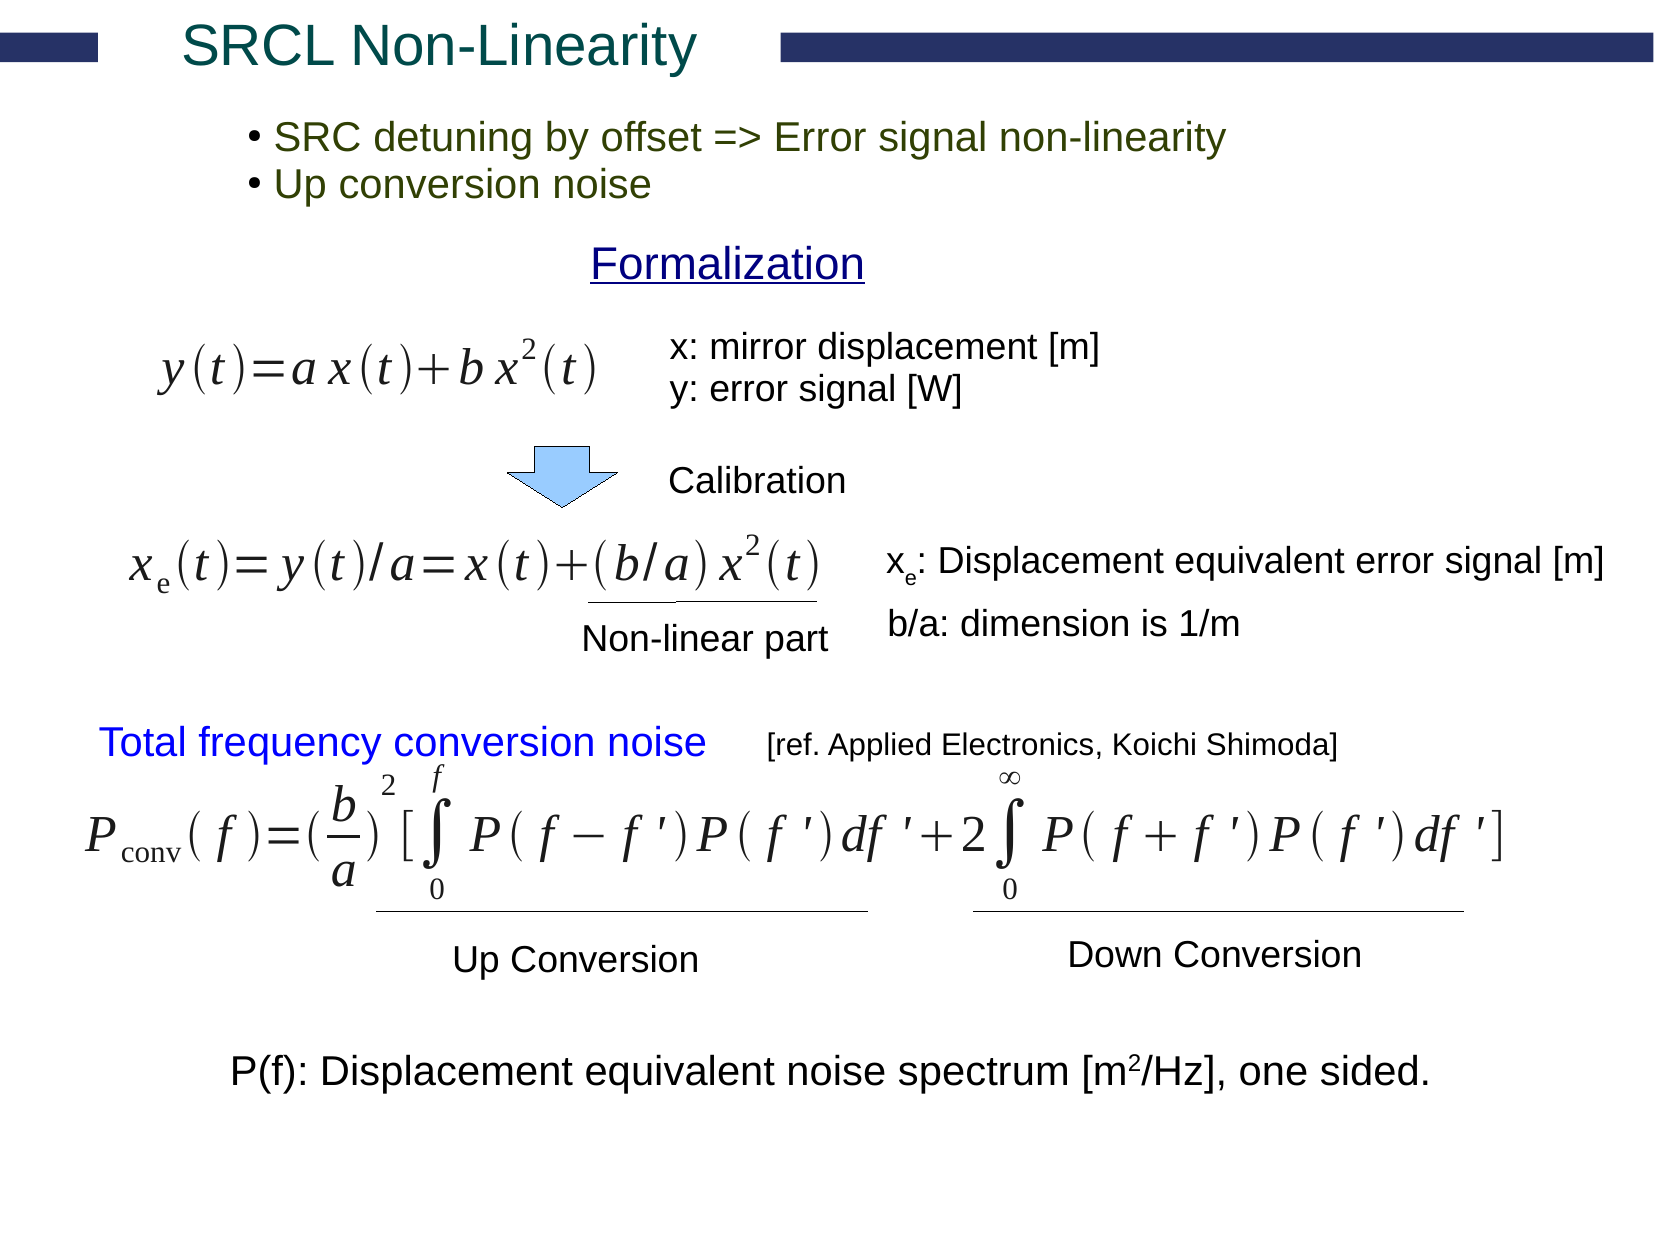

# SRCL Non-Linearity
 SRC detuning by offset => Error signal non-linearity
 Up conversion noise
Formalization
x: mirror displacement [m]
y: error signal [W]
Calibration
xe: Displacement equivalent error signal [m]
b/a: dimension is 1/m
Non-linear part
Total frequency conversion noise
[ref. Applied Electronics, Koichi Shimoda]
Down Conversion
Up Conversion
P(f): Displacement equivalent noise spectrum [m2/Hz], one sided.